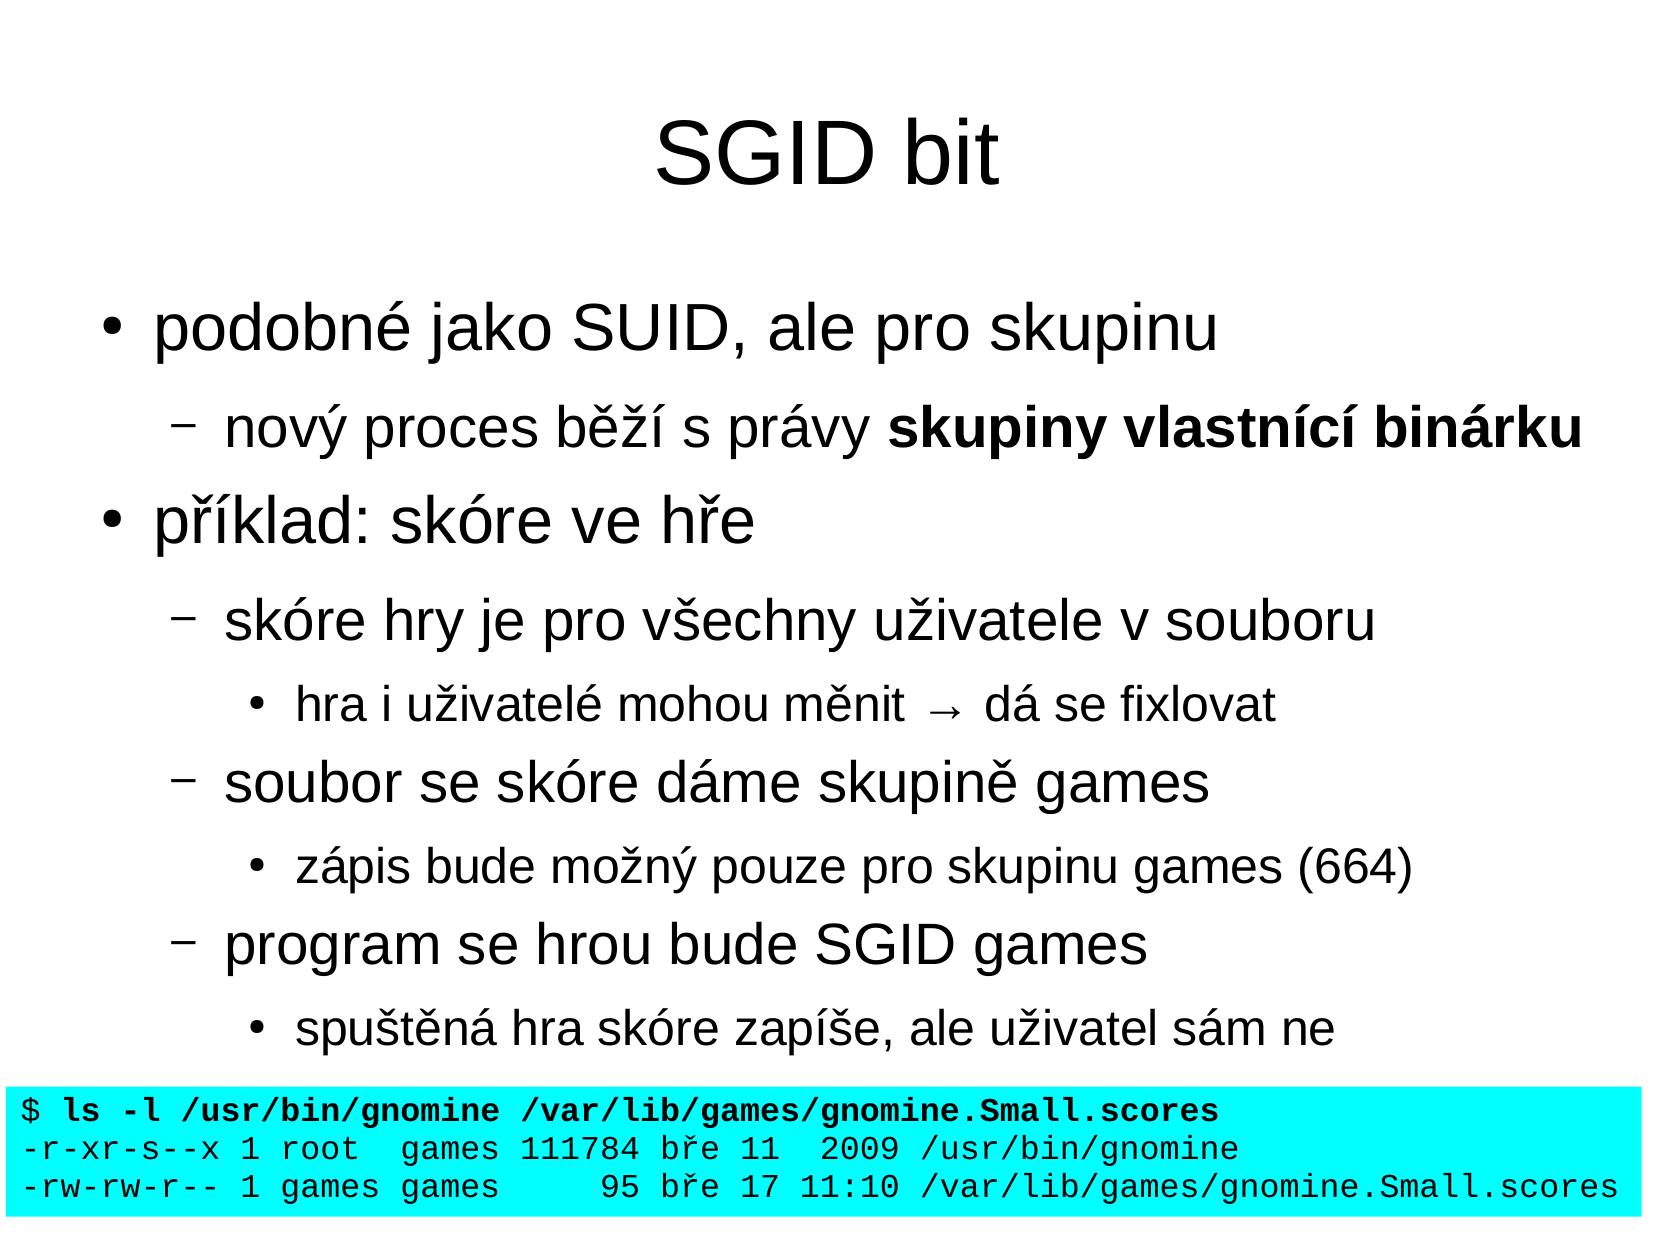

# SGID bit
podobné jako SUID, ale pro skupinu
nový proces běží s právy skupiny vlastnící binárku
příklad: skóre ve hře
skóre hry je pro všechny uživatele v souboru
hra i uživatelé mohou měnit → dá se fixlovat
soubor se skóre dáme skupině games
zápis bude možný pouze pro skupinu games (664)
program se hrou bude SGID games
spuštěná hra skóre zapíše, ale uživatel sám ne
$ ls -l /usr/bin/gnomine /var/lib/games/gnomine.Small.scores
-r-xr-s--x 1 root games 111784 bře 11 2009 /usr/bin/gnomine
-rw-rw-r-- 1 games games 95 bře 17 11:10 /var/lib/games/gnomine.Small.scores